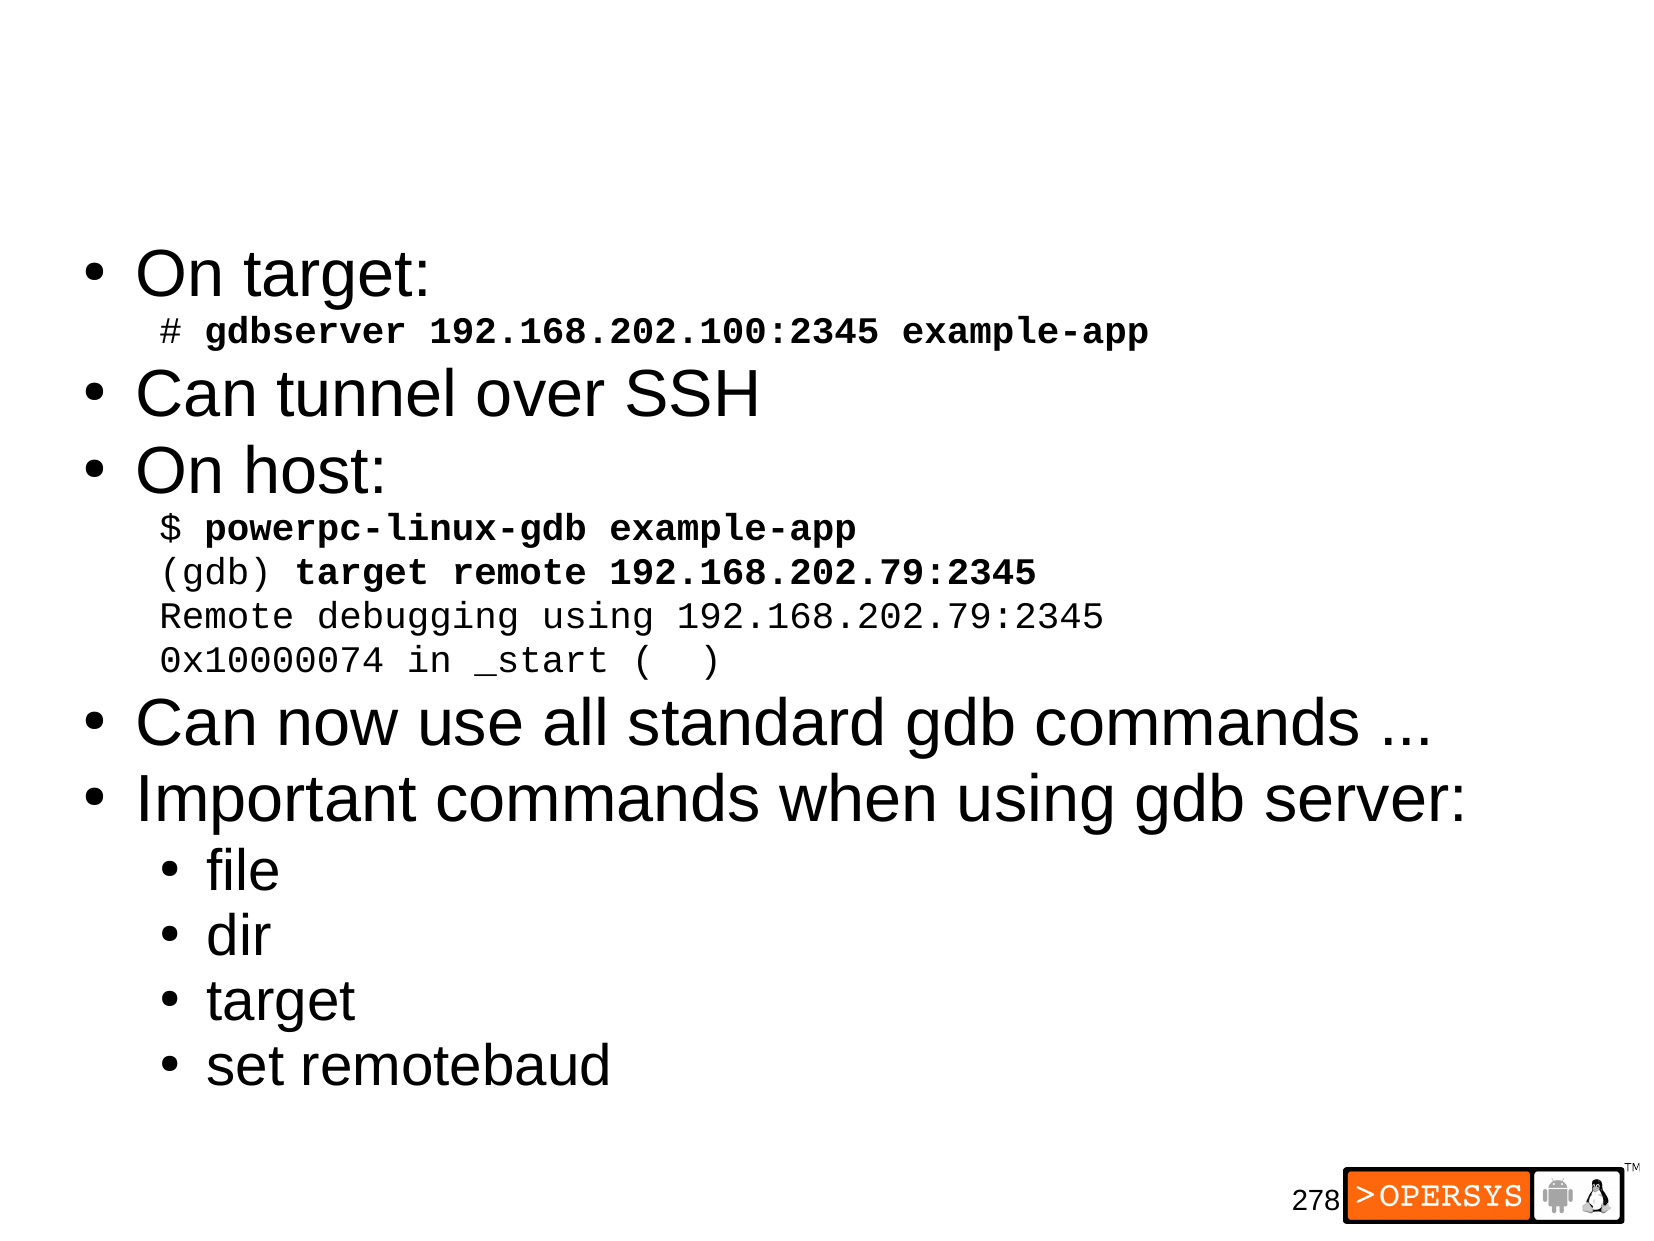

# On target:
# gdbserver 192.168.202.100:2345 example-app
Can tunnel over SSH
On host:
$ powerpc-linux-gdb example-app
(gdb) target remote 192.168.202.79:2345
Remote debugging using 192.168.202.79:2345
0x10000074 in _start ( )
Can now use all standard gdb commands ...
Important commands when using gdb server:
file
dir
target
set remotebaud